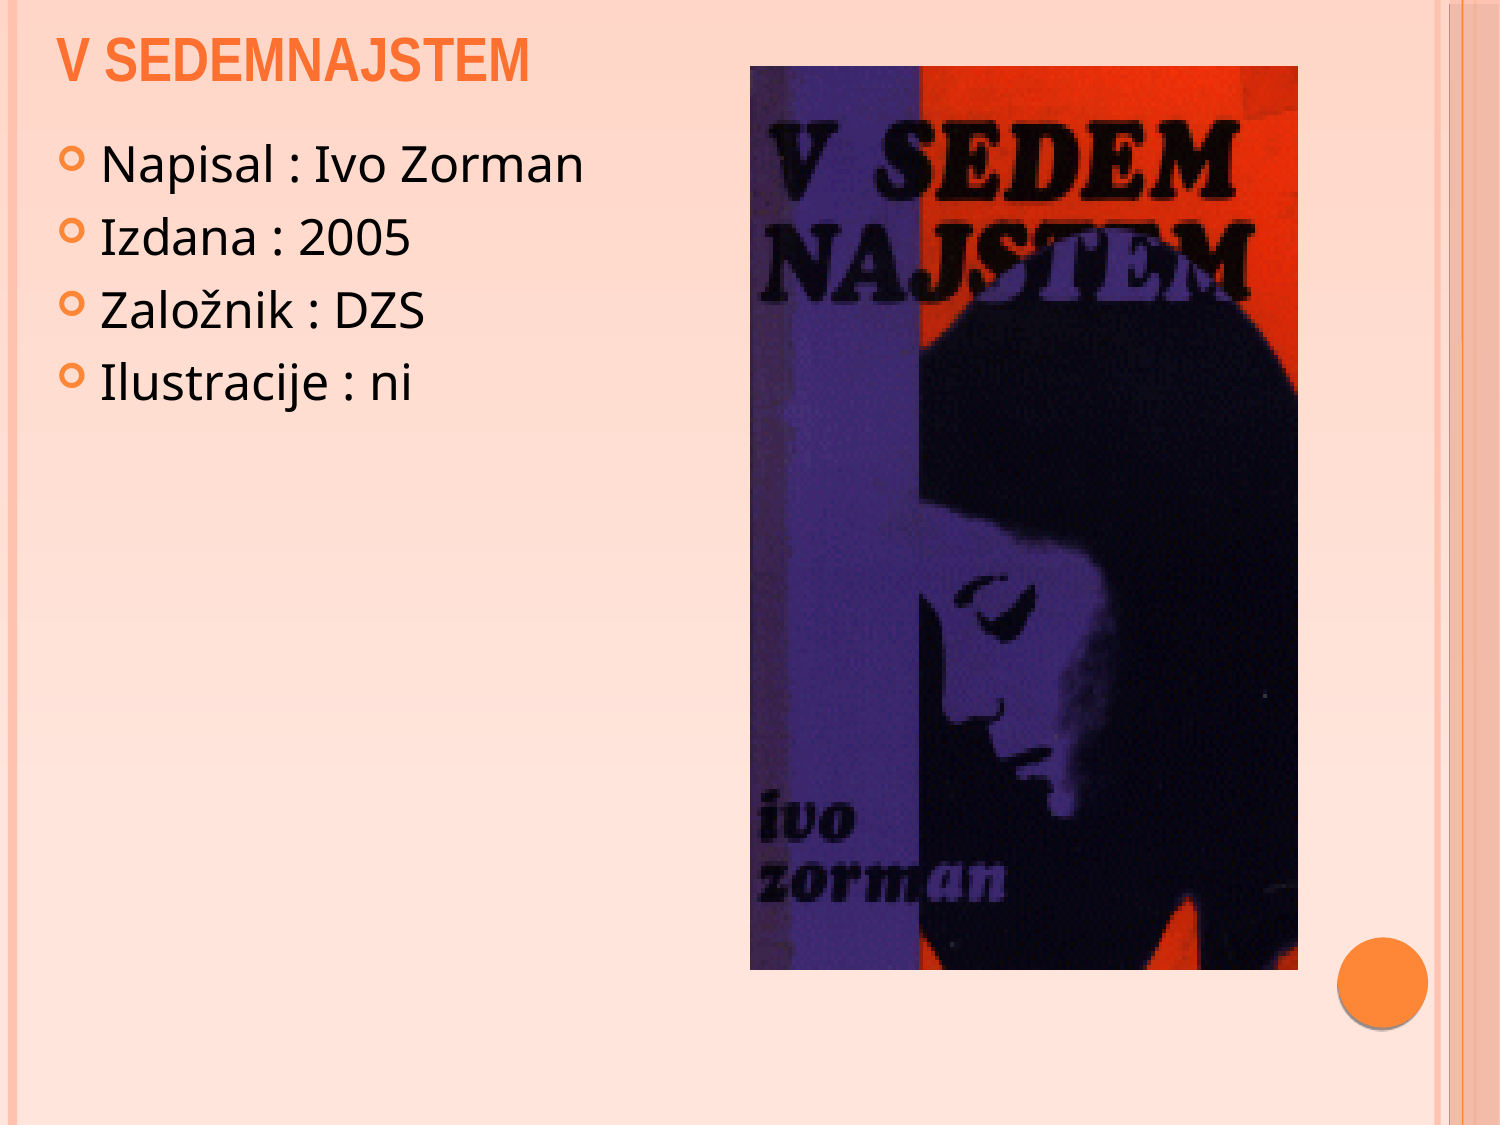

# V sedemnajstem
Napisal : Ivo Zorman
Izdana : 2005
Založnik : DZS
Ilustracije : ni